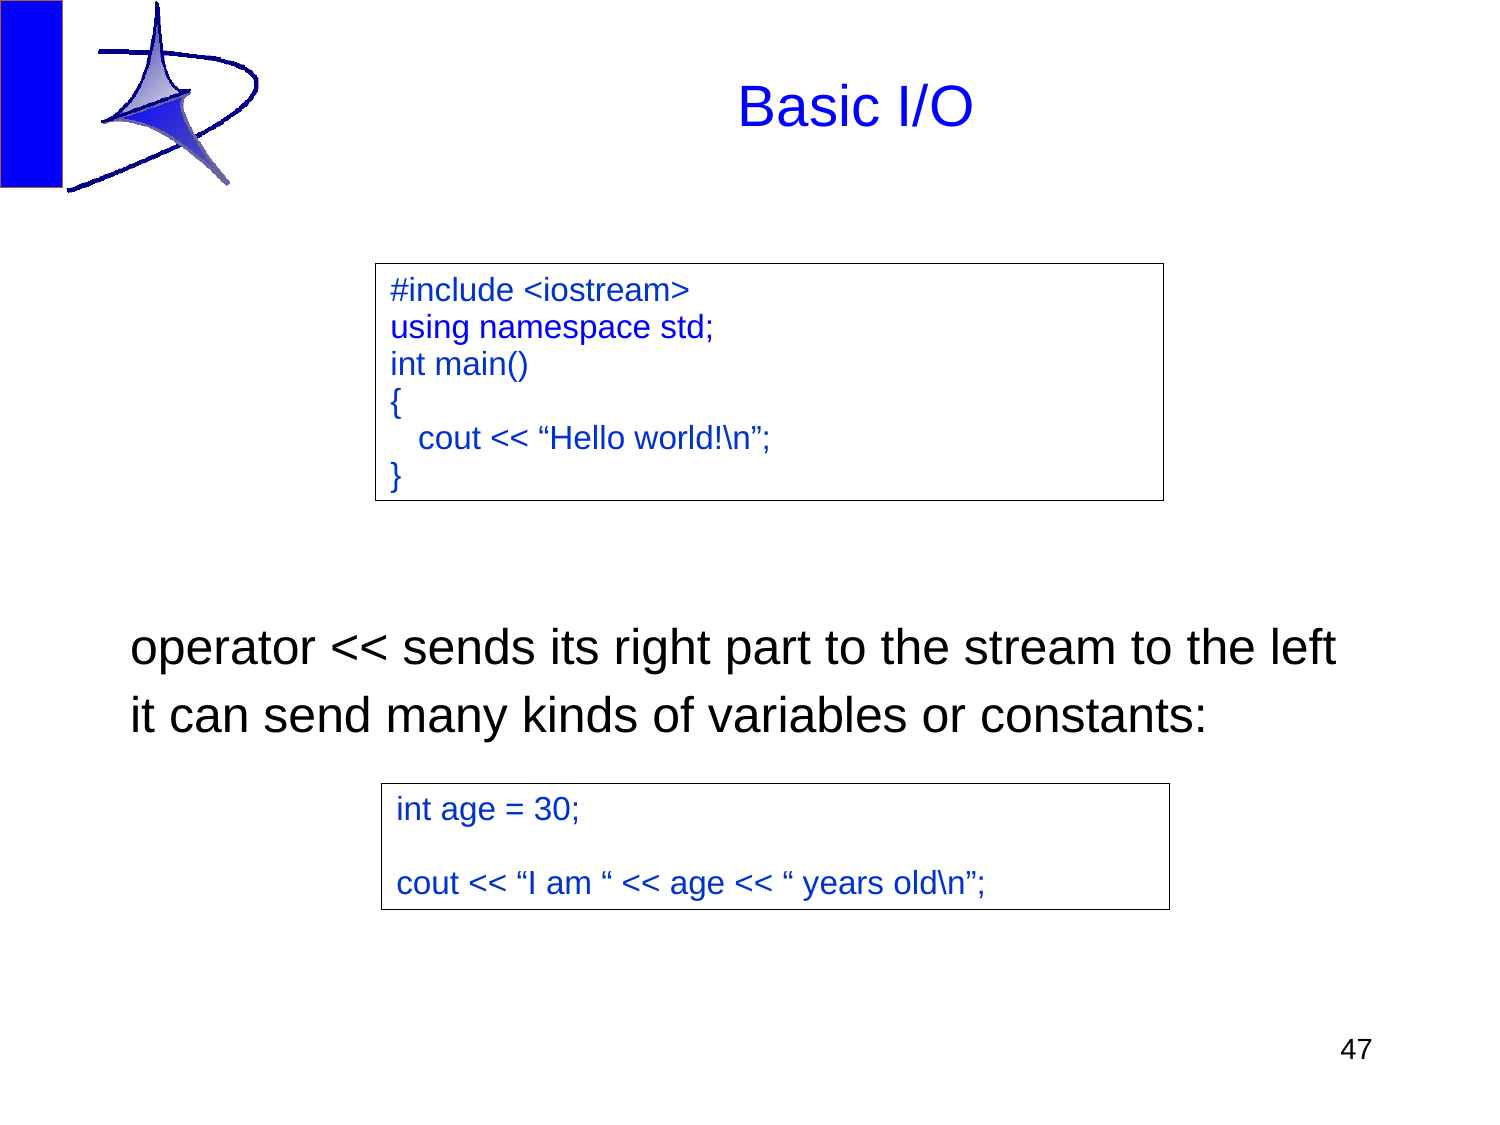

# Basic I/O
#include <iostream>
using namespace std;
int main()
{
 cout << “Hello world!\n”;
}
operator << sends its right part to the stream to the left
it can send many kinds of variables or constants:
int age = 30;
cout << “I am “ << age << “ years old\n”;
47